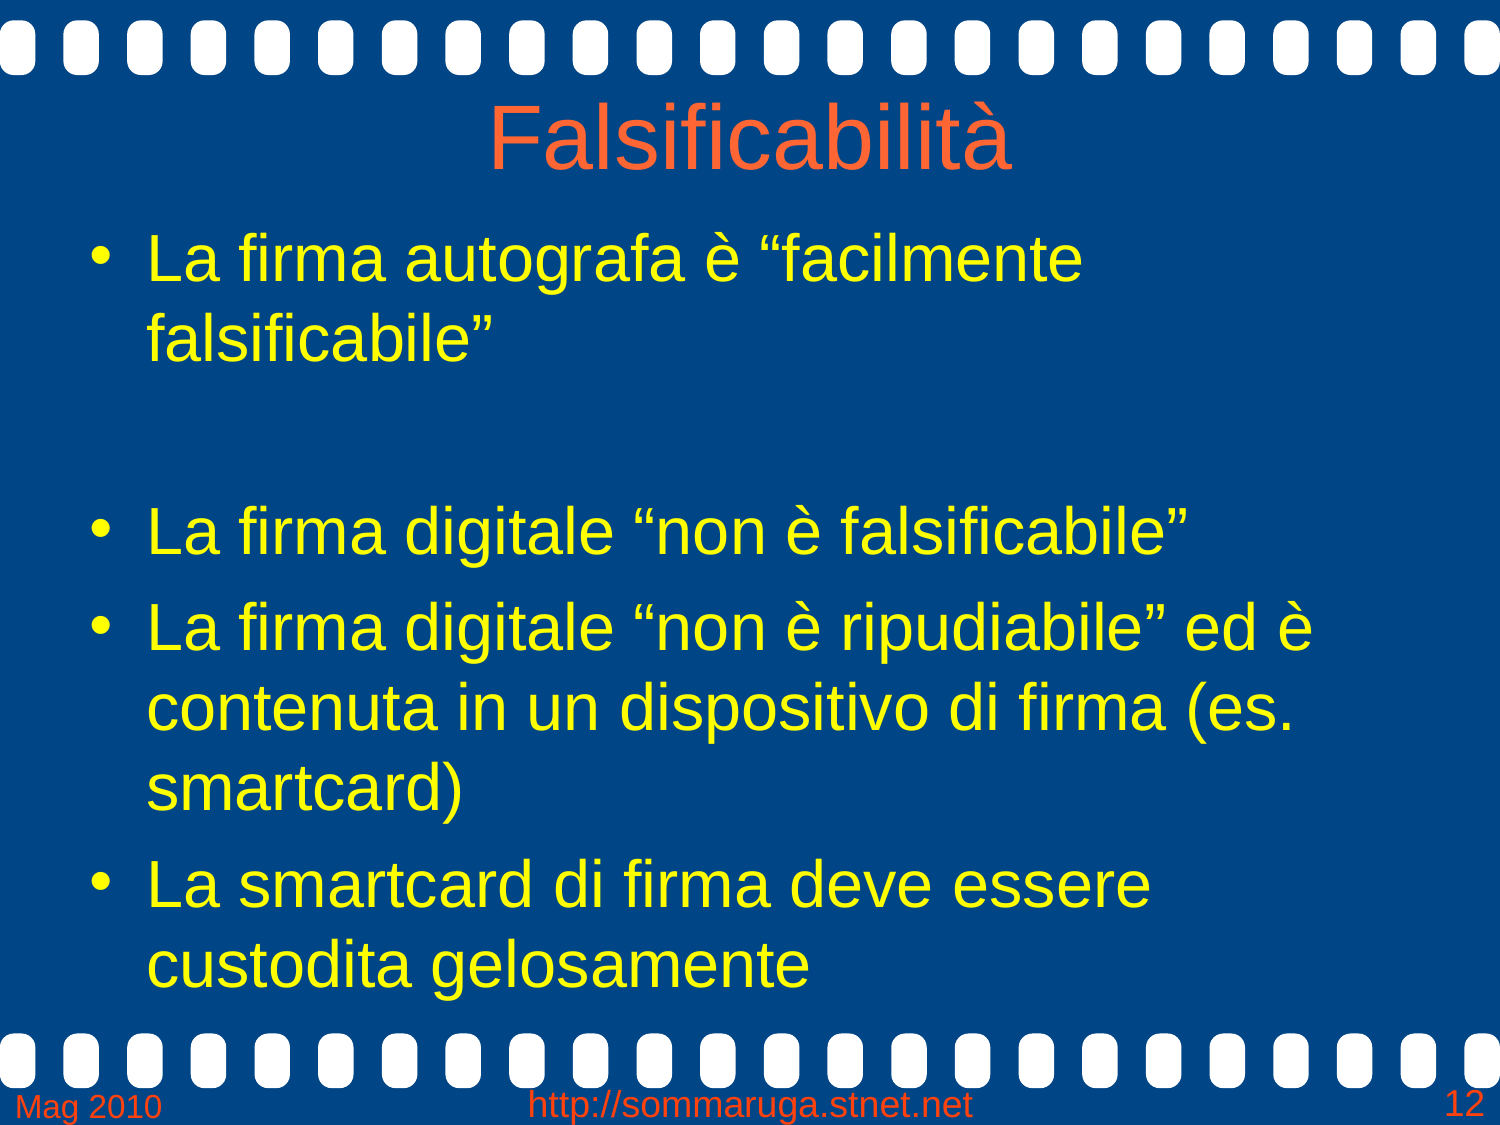

# Falsificabilità
La firma autografa è “facilmente falsificabile”
La firma digitale “non è falsificabile”
La firma digitale “non è ripudiabile” ed è contenuta in un dispositivo di firma (es. smartcard)
La smartcard di firma deve essere custodita gelosamente